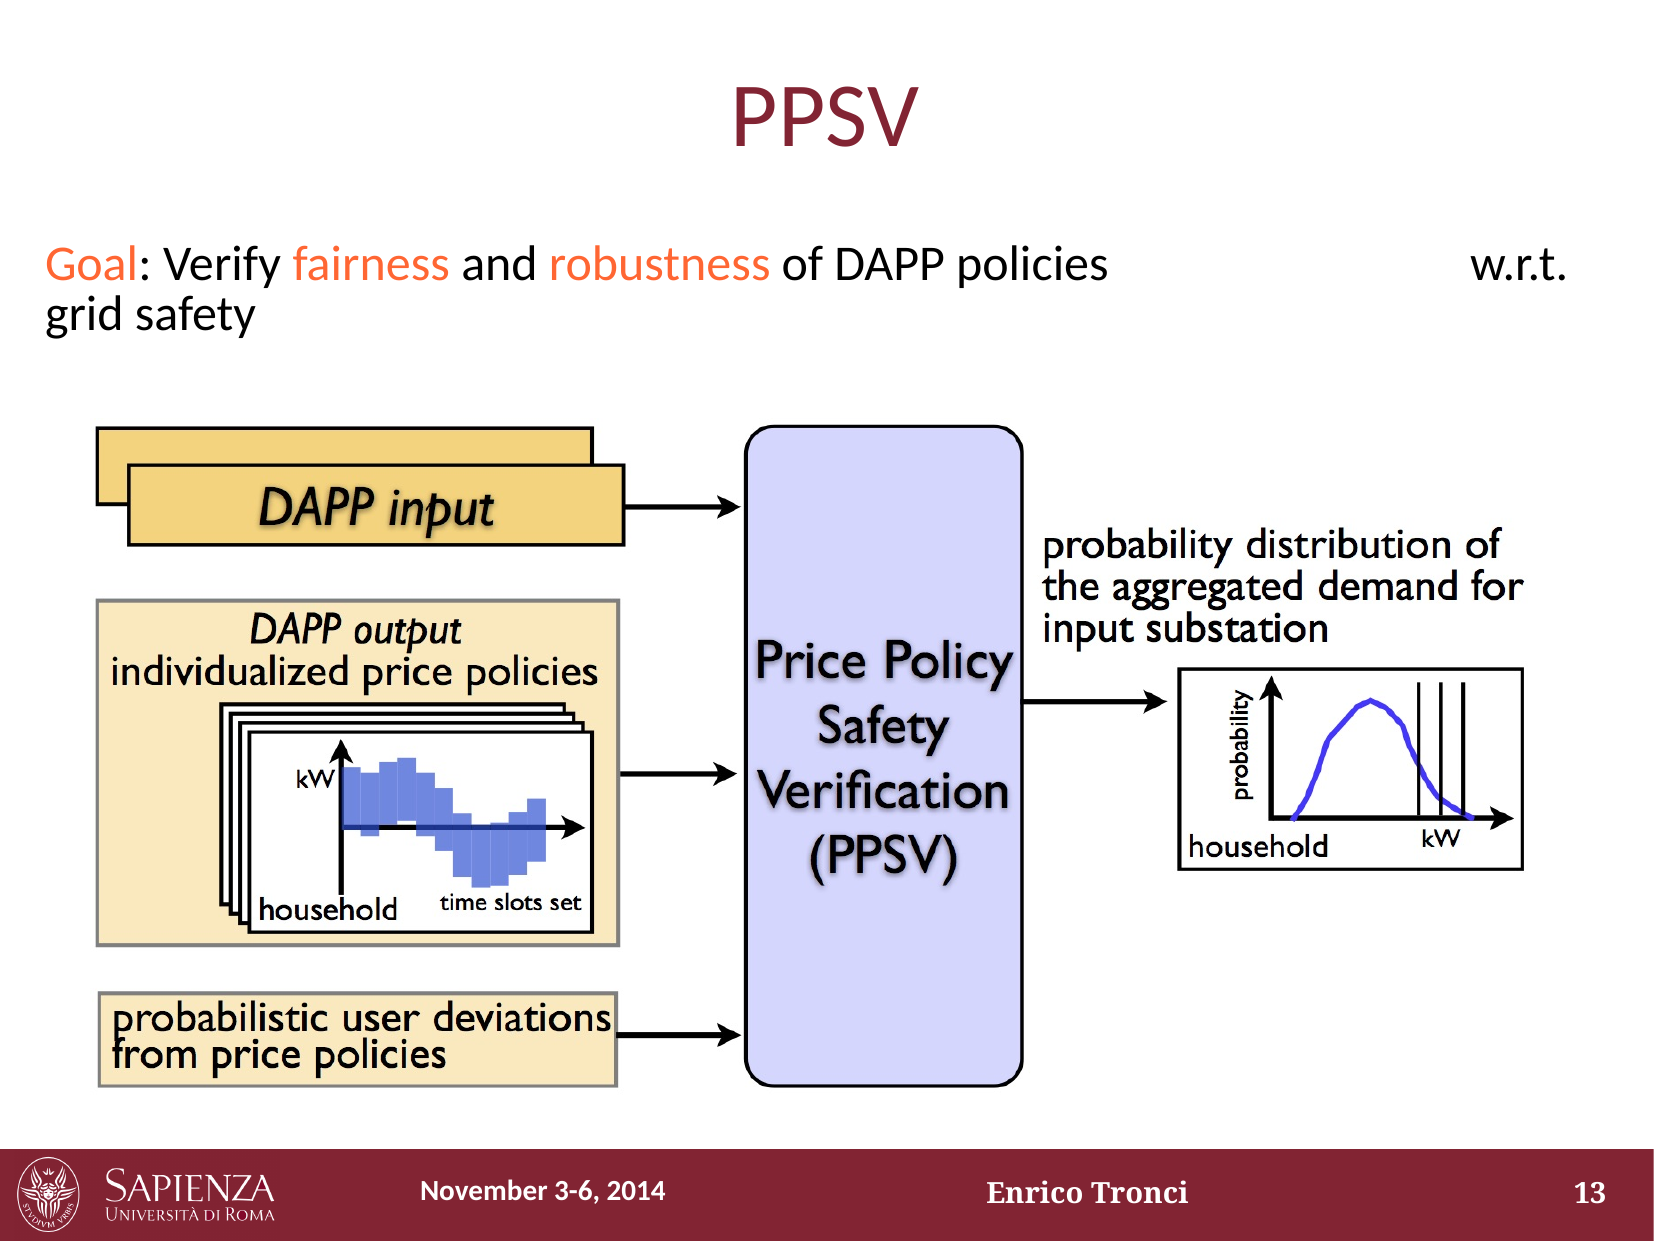

# PPSV
Goal: Verify fairness and robustness of DAPP policies 					w.r.t. grid safety
November 3-6, 2014
Enrico Tronci
13